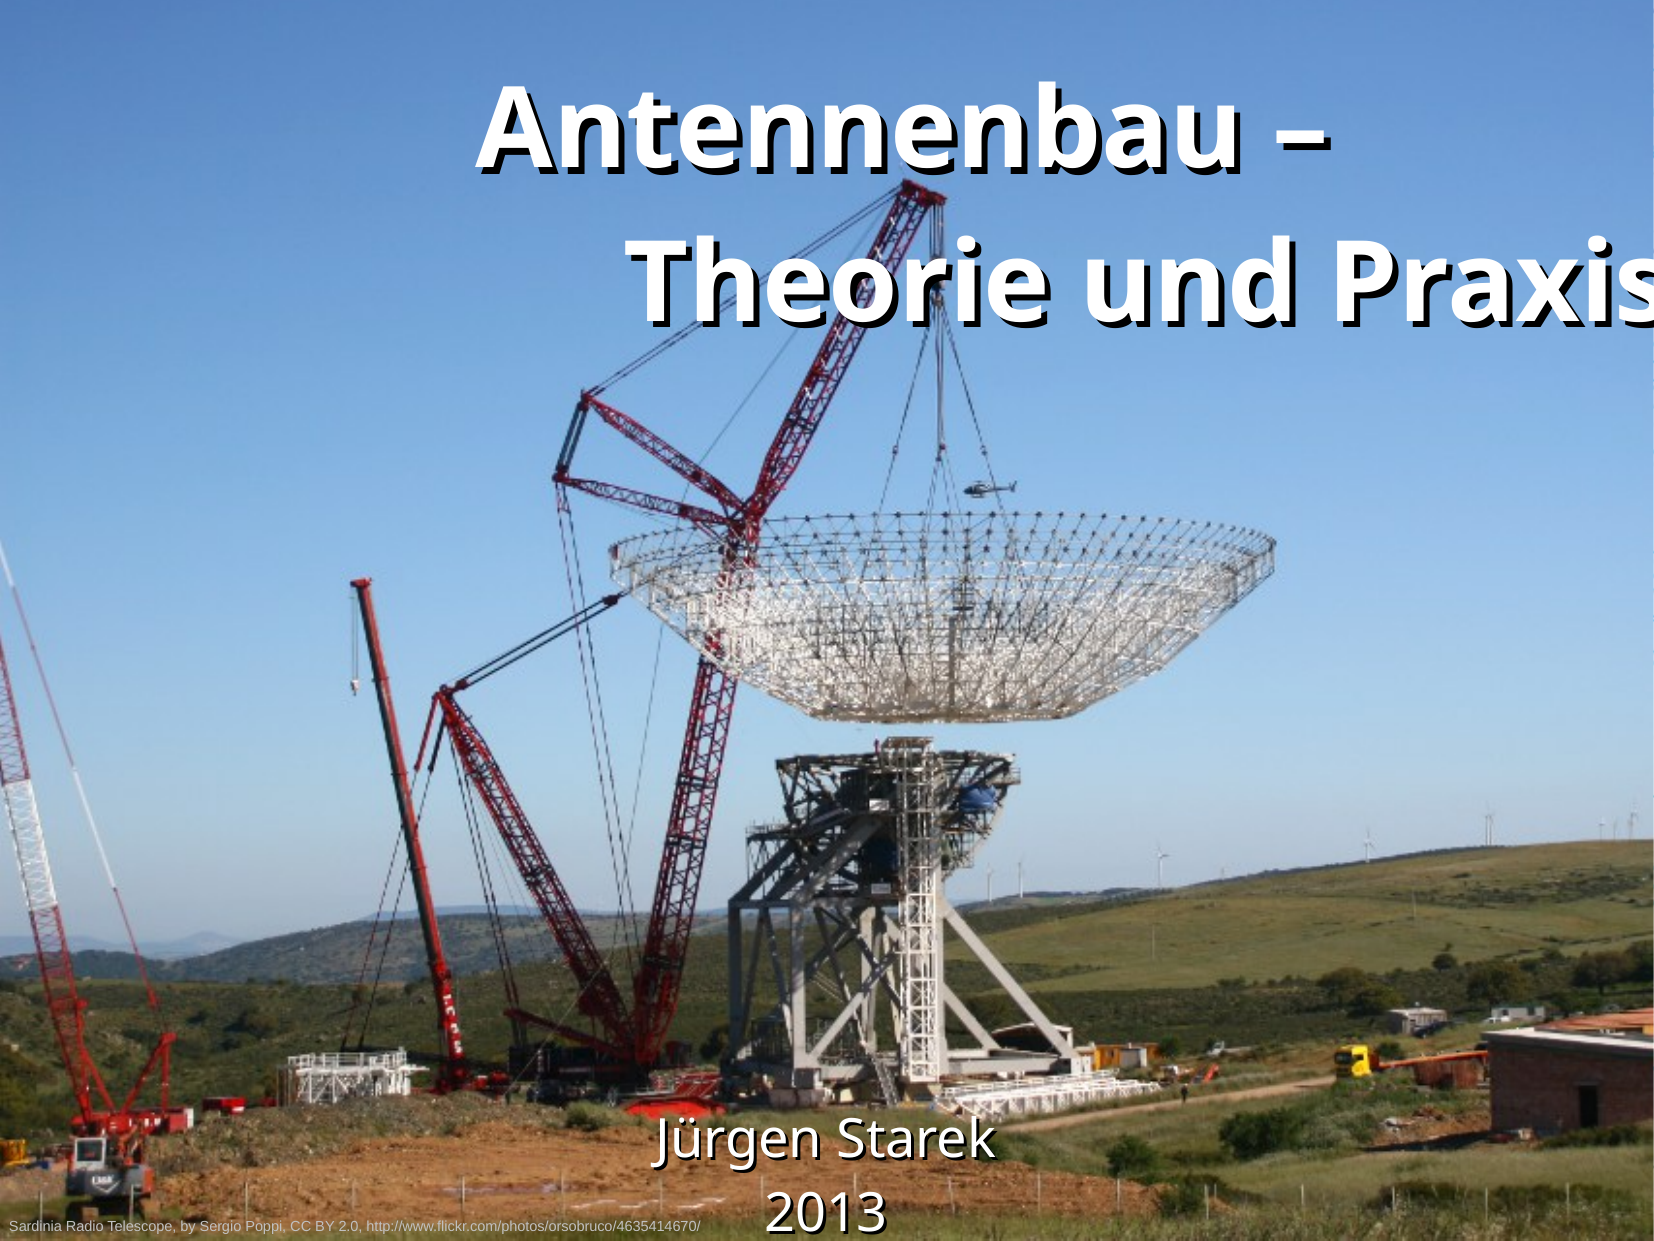

Antennenbau –
		Theorie und Praxis
Jürgen Starek
2013
Sardinia Radio Telescope, by Sergio Poppi, CC BY 2.0, http://www.flickr.com/photos/orsobruco/4635414670/